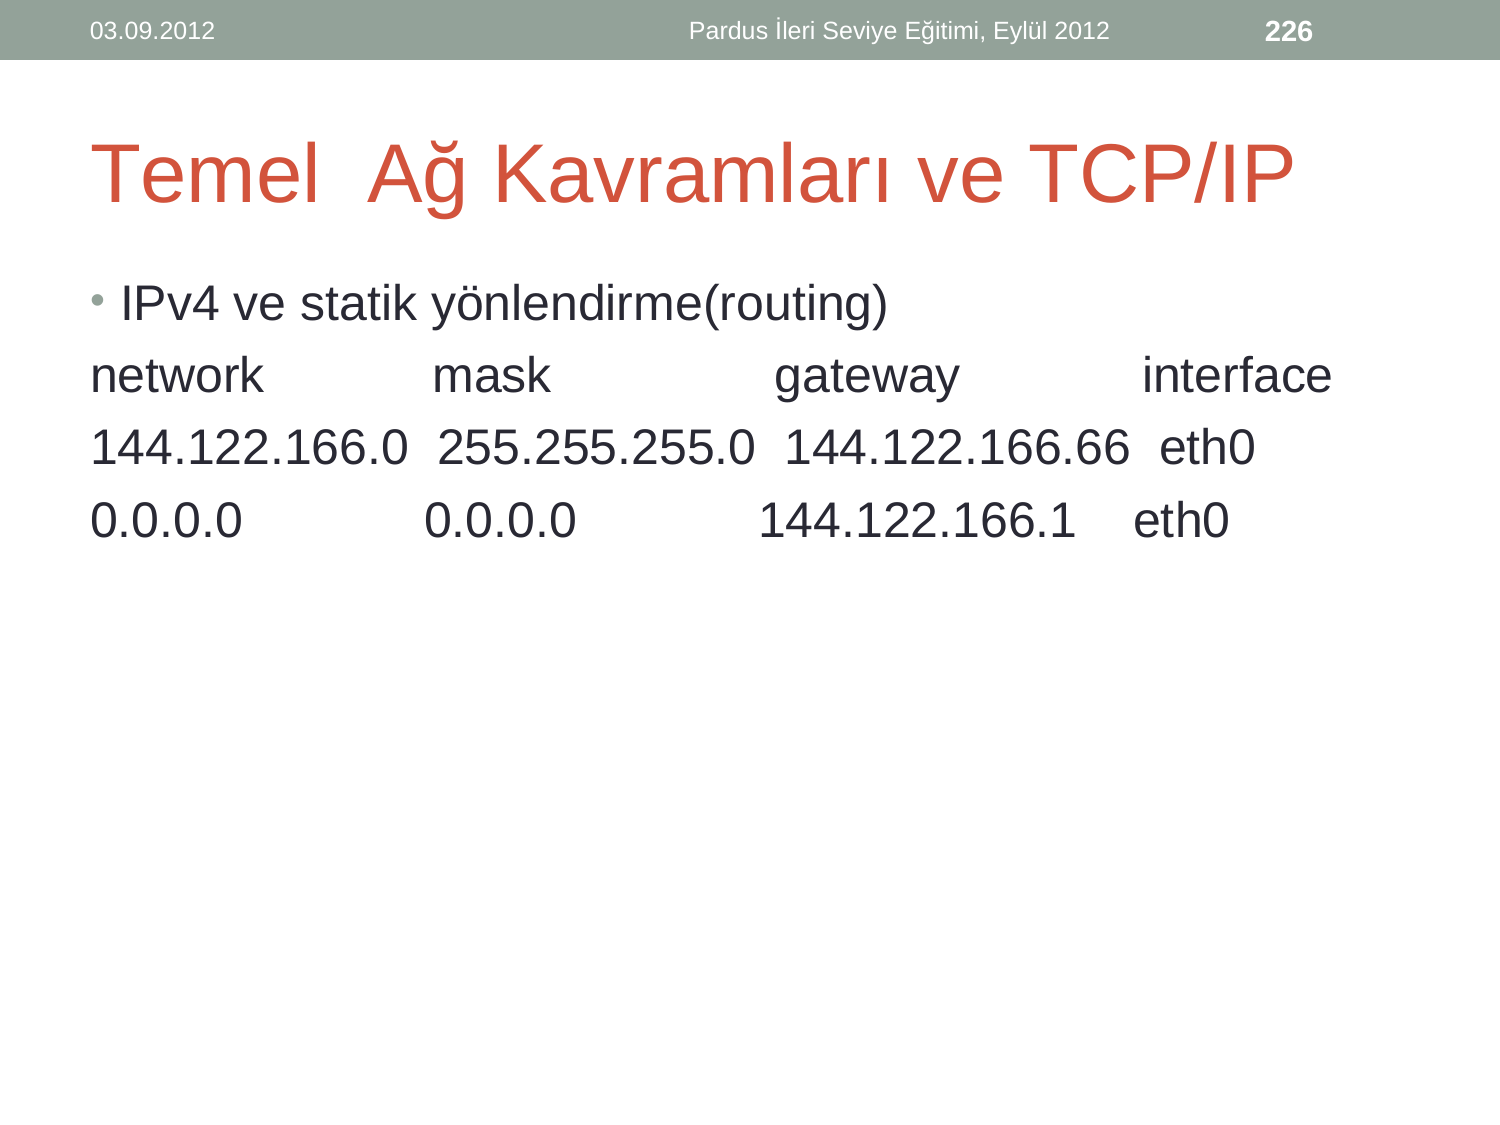

03.09.2012
Pardus İleri Seviye Eğitimi, Eylül 2012
# Temel Ağ Kavramları ve TCP/IP
IPv4 ve statik yönlendirme(routing)
network mask gateway interface
144.122.166.0 255.255.255.0 144.122.166.66 eth0
0.0.0.0 0.0.0.0 144.122.166.1 eth0